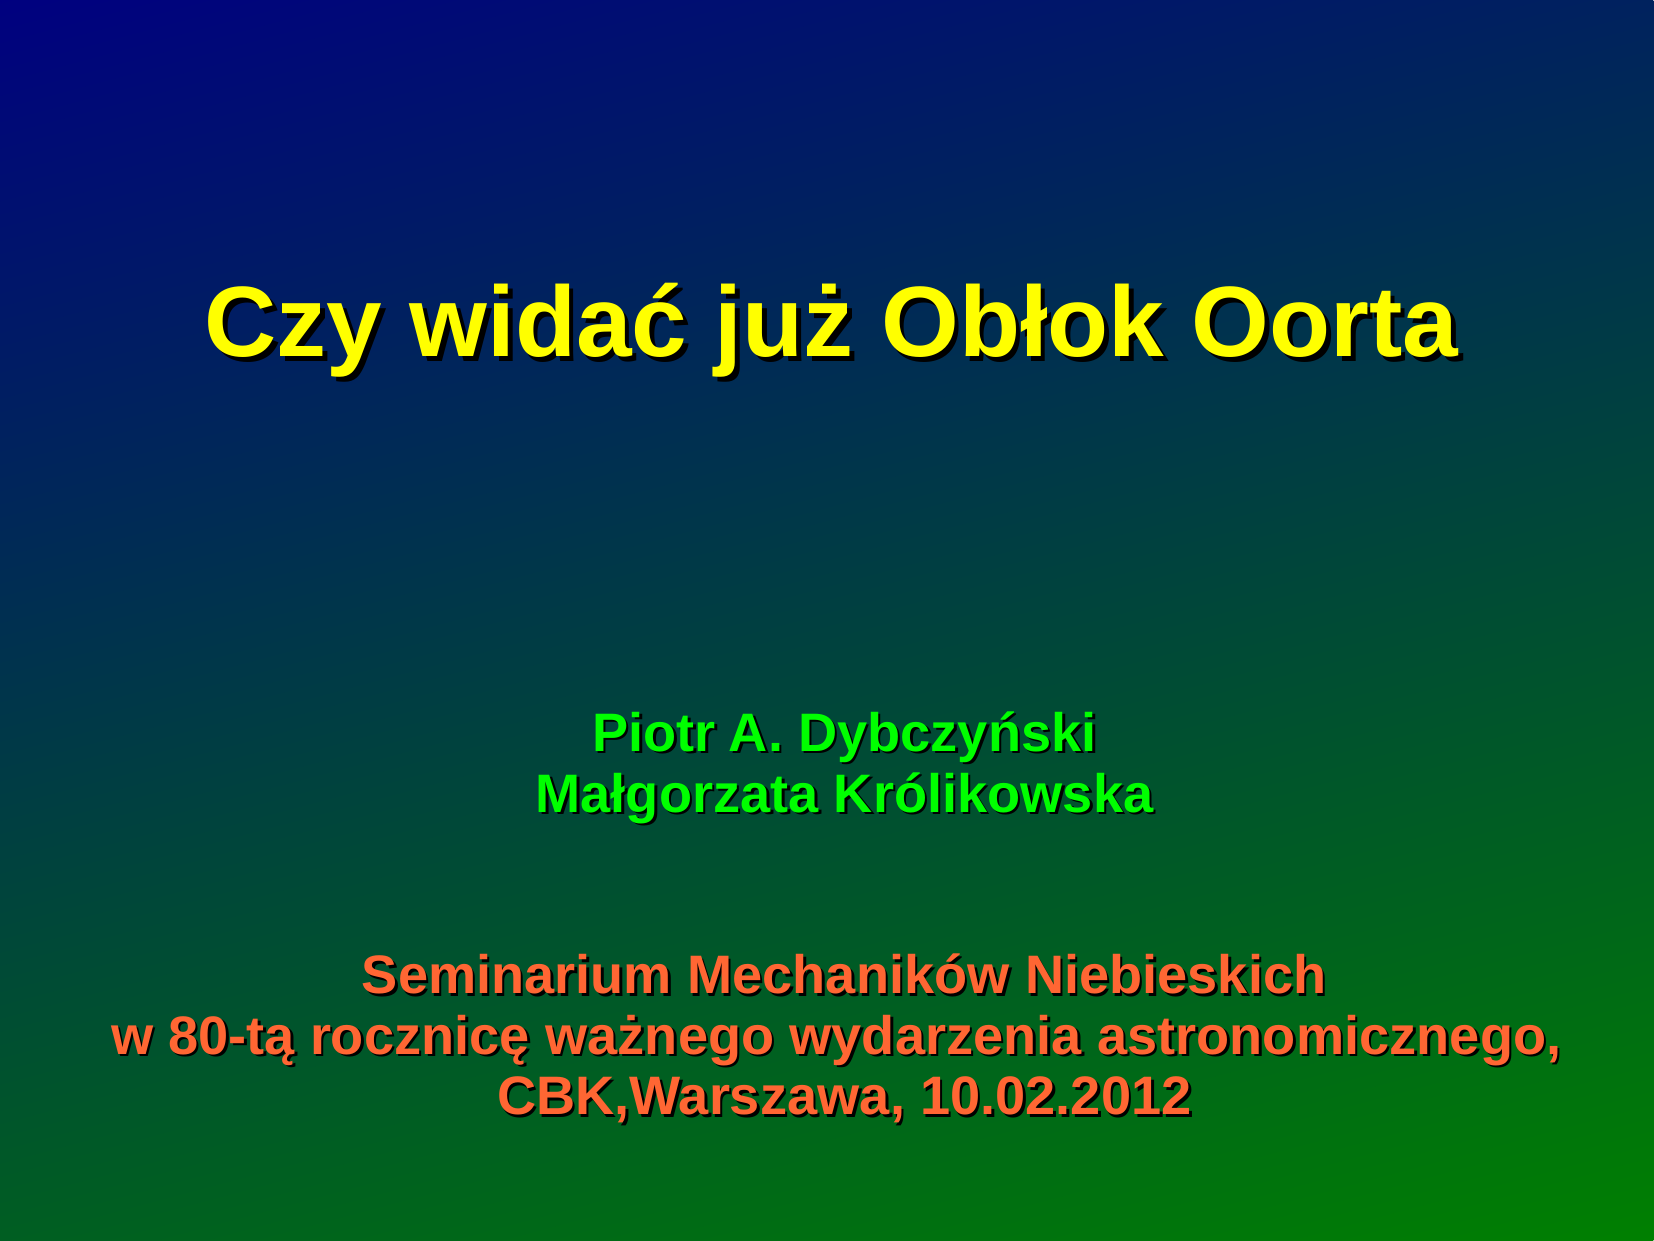

# Czy widać już Obłok Oorta
Piotr A. Dybczyński
Małgorzata Królikowska
Seminarium Mechaników Niebieskich
w 80-tą rocznicę ważnego wydarzenia astronomicznego,
CBK,Warszawa, 10.02.2012